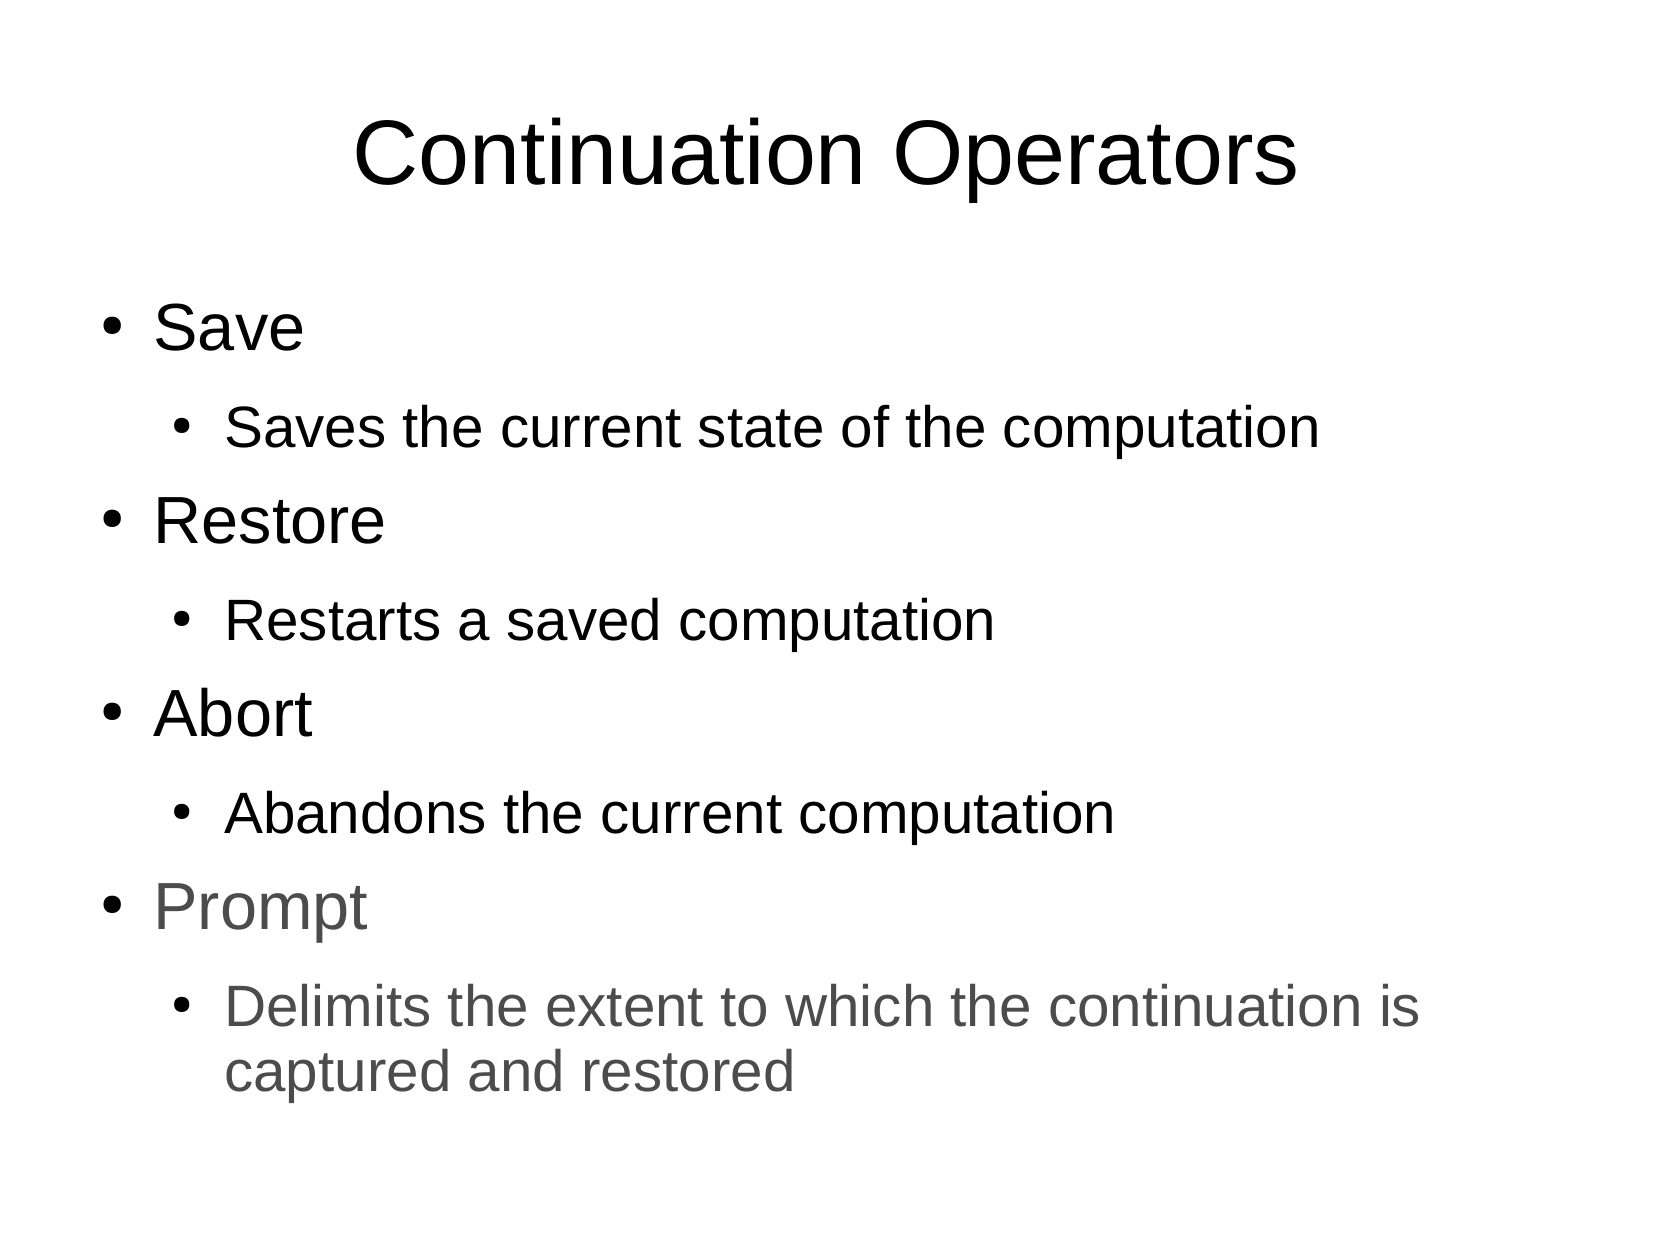

# Continuation Operators
Save
Saves the current state of the computation
Restore
Restarts a saved computation
Abort
Abandons the current computation
Prompt
Delimits the extent to which the continuation is captured and restored